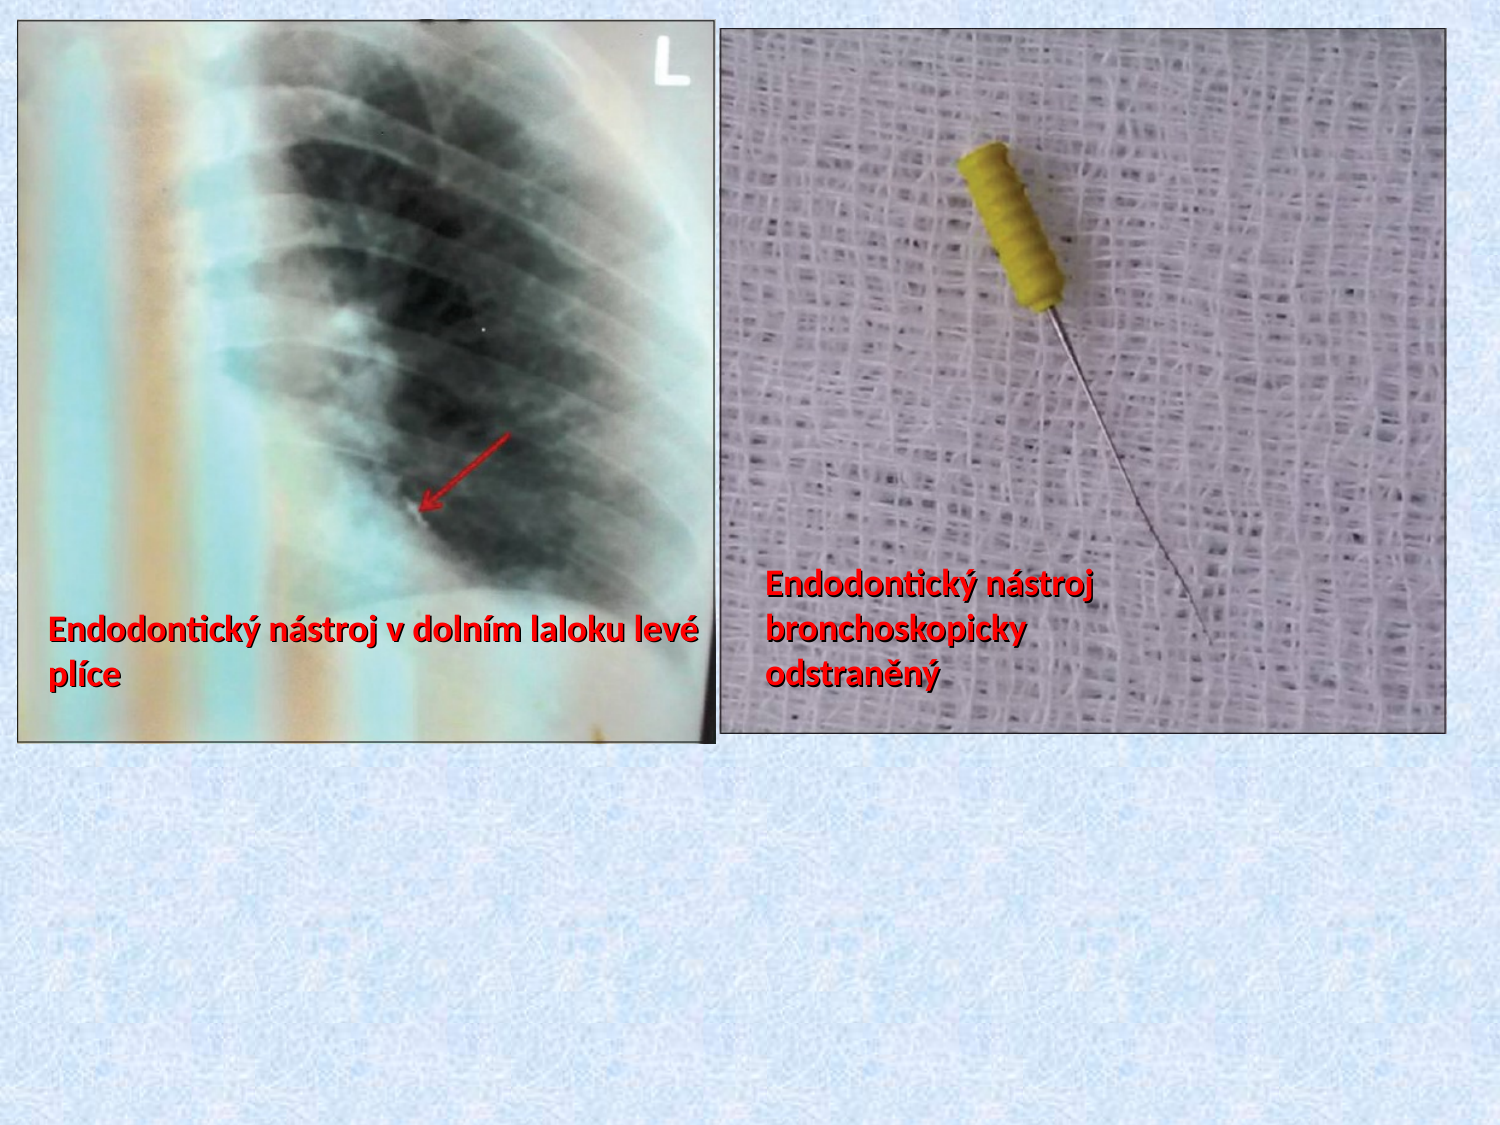

Endodontický nástroj bronchoskopicky odstraněný
Endodontický nástroj v dolním laloku levé plíce